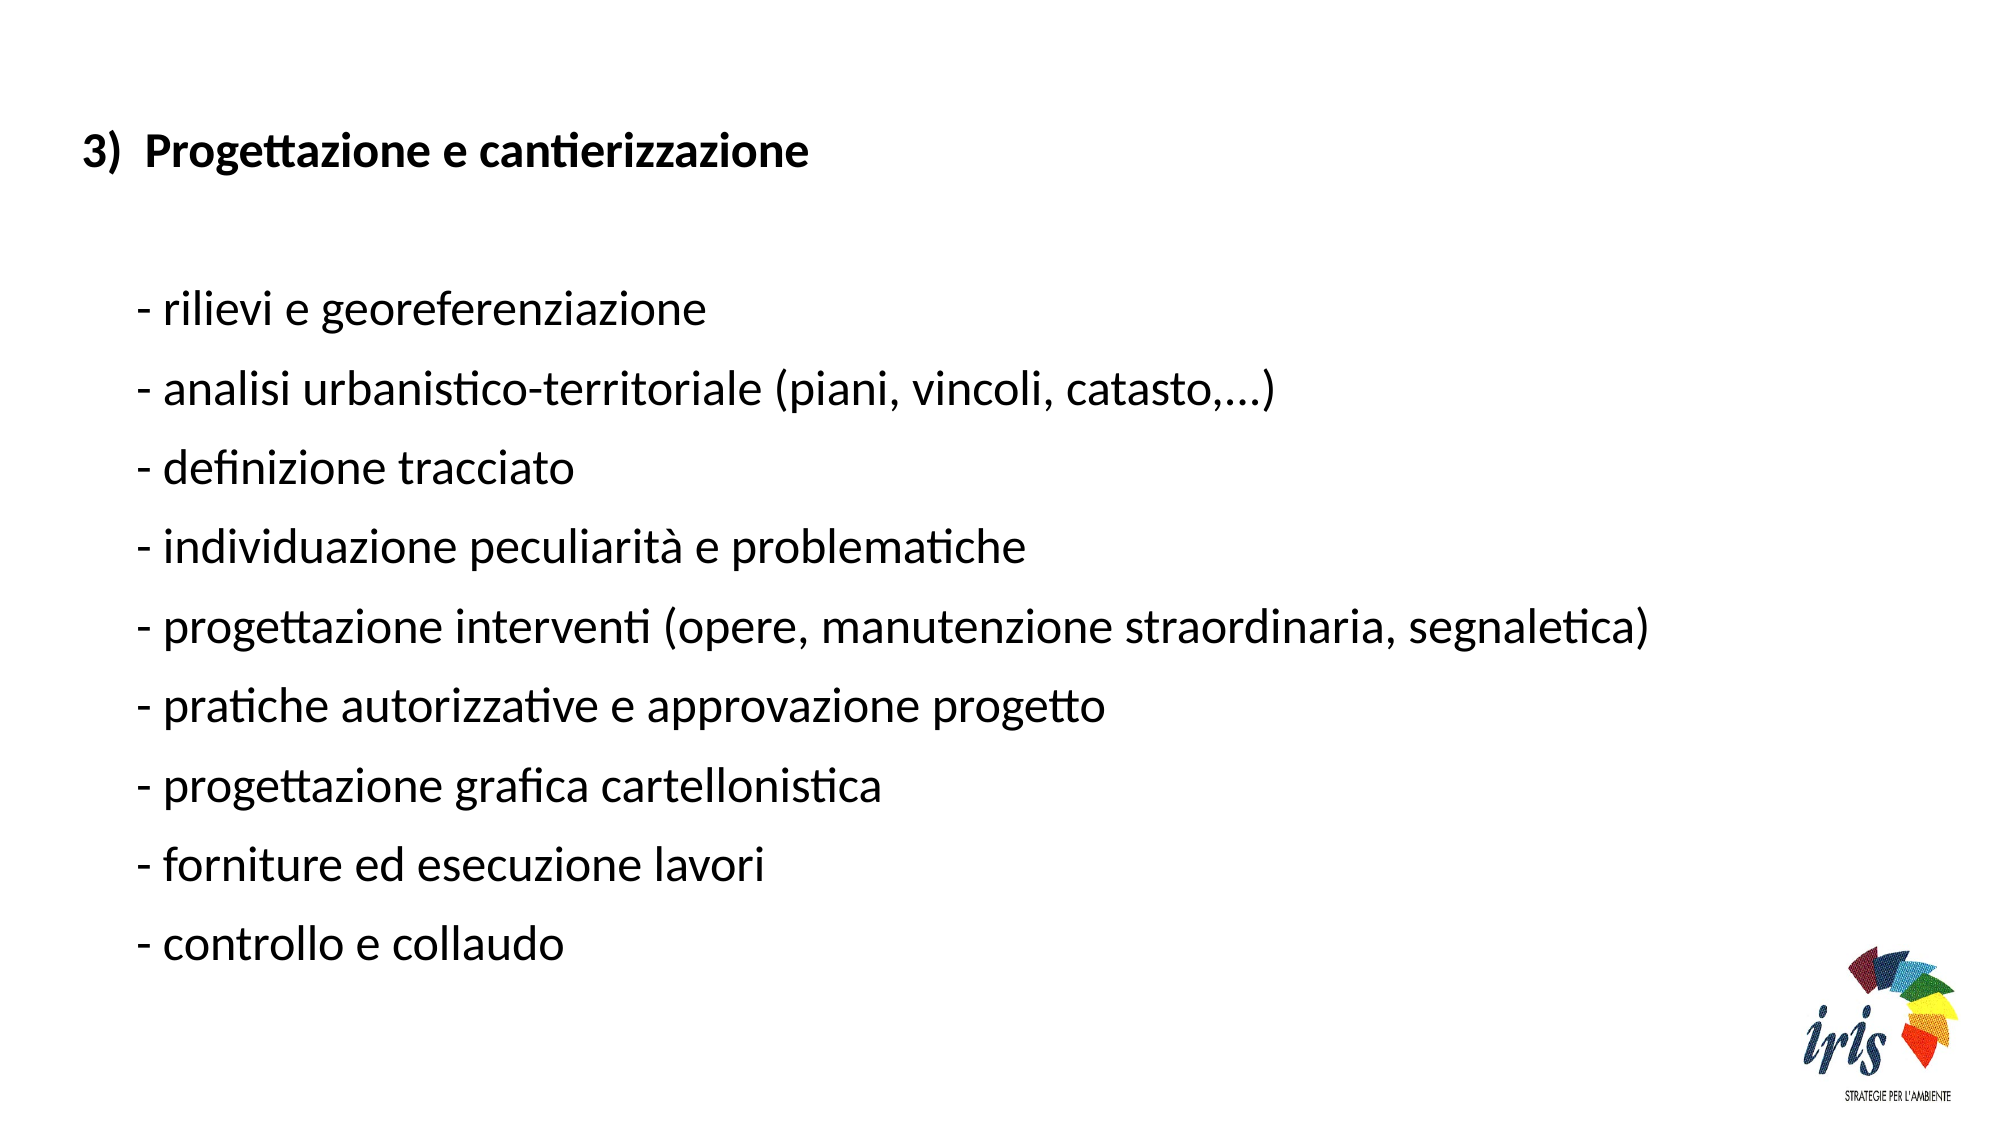

# 3) Progettazione e cantierizzazione
- rilievi e georeferenziazione
- analisi urbanistico-territoriale (piani, vincoli, catasto,...)
- definizione tracciato
- individuazione peculiarità e problematiche
- progettazione interventi (opere, manutenzione straordinaria, segnaletica)
- pratiche autorizzative e approvazione progetto
- progettazione grafica cartellonistica
- forniture ed esecuzione lavori
- controllo e collaudo